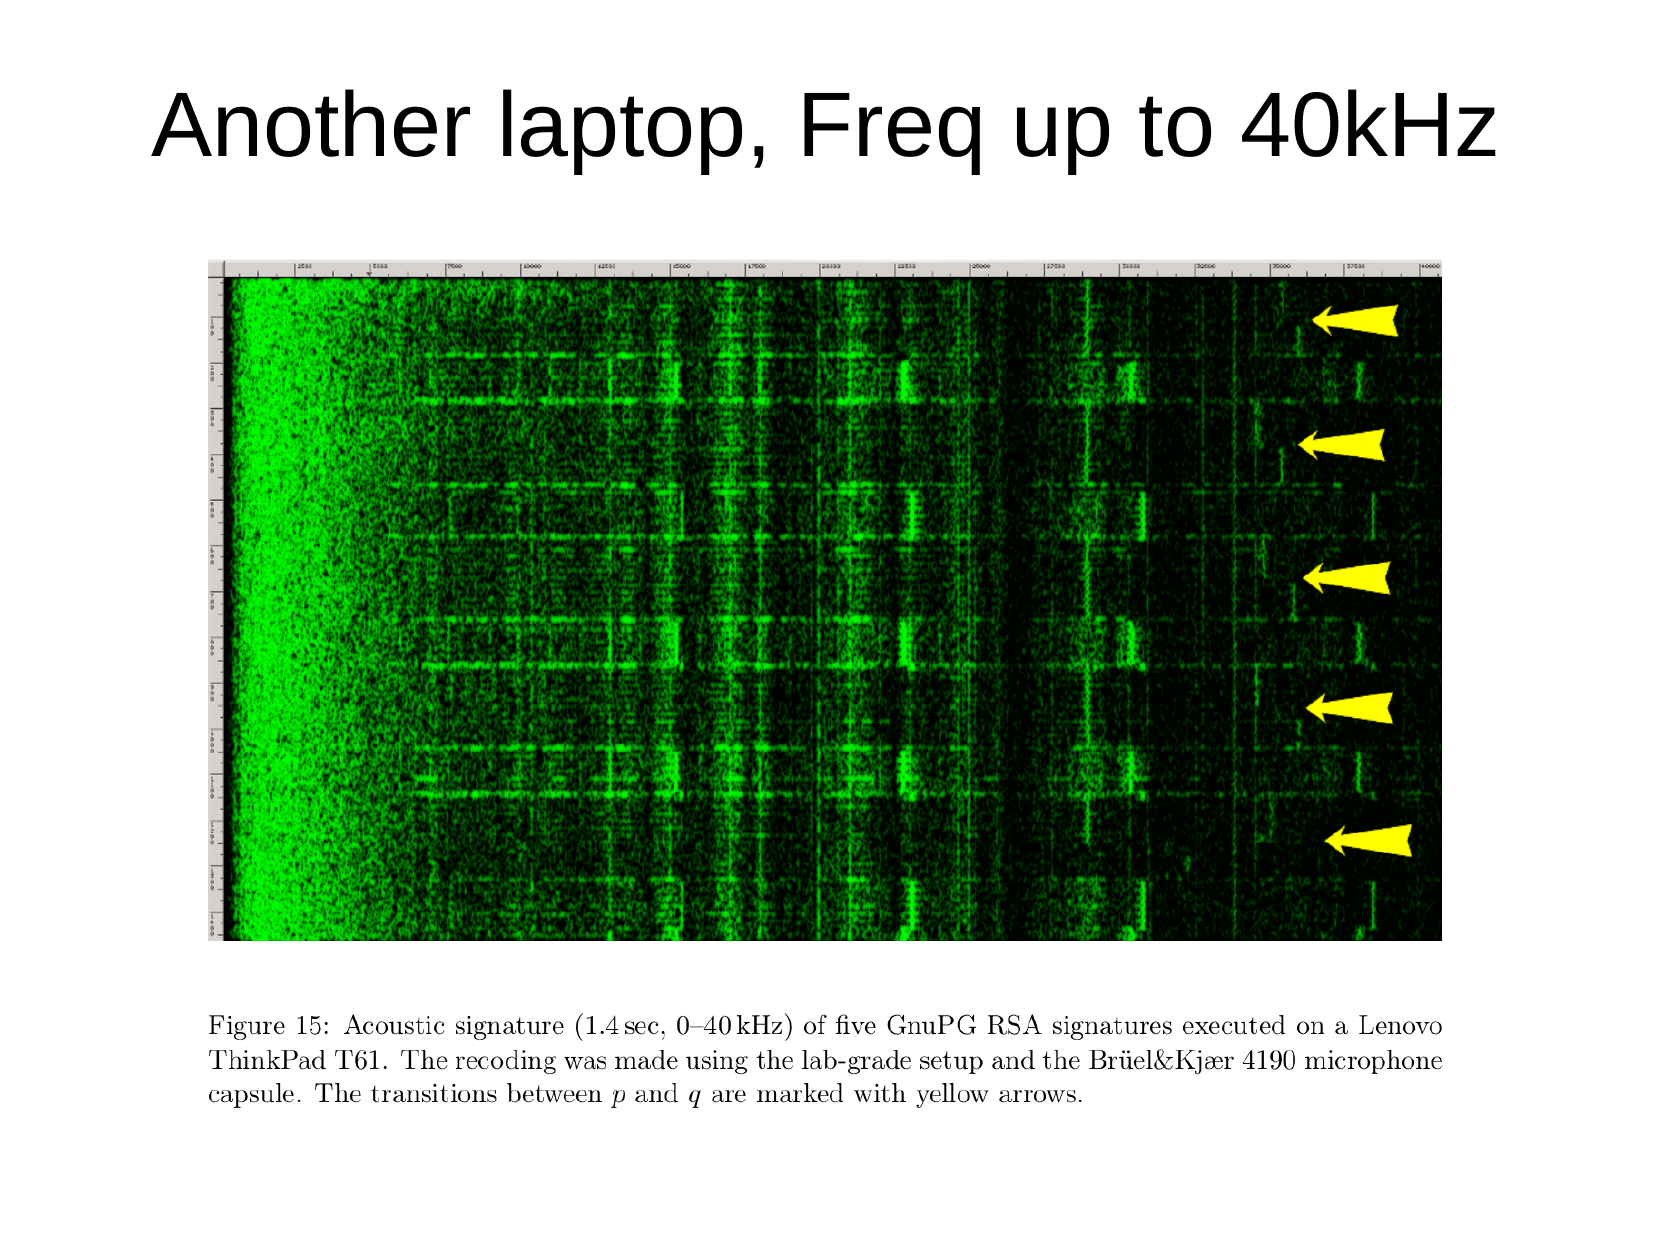

# Another laptop, Freq up to 40kHz